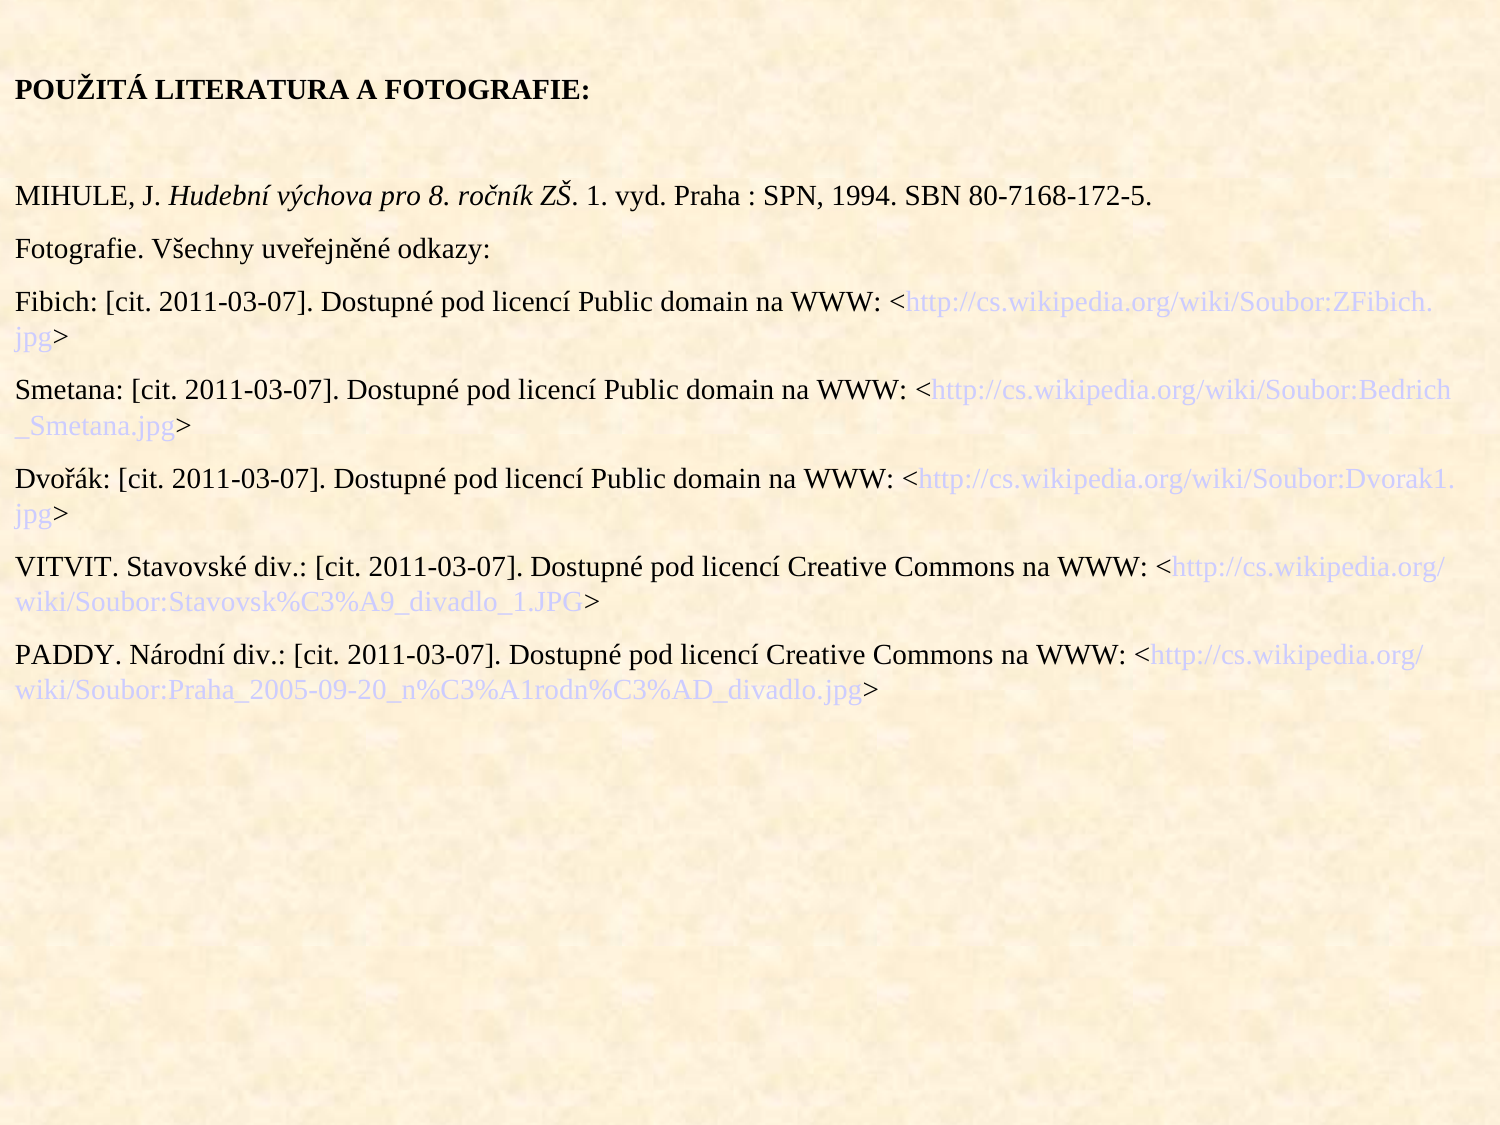

POUŽITÁ LITERATURA A FOTOGRAFIE:
MIHULE, J. Hudební výchova pro 8. ročník ZŠ. 1. vyd. Praha : SPN, 1994. SBN 80-7168-172-5.
Fotografie. Všechny uveřejněné odkazy:
Fibich: [cit. 2011-03-07]. Dostupné pod licencí Public domain na WWW: <http://cs.wikipedia.org/wiki/Soubor:ZFibich.jpg>
Smetana: [cit. 2011-03-07]. Dostupné pod licencí Public domain na WWW: <http://cs.wikipedia.org/wiki/Soubor:Bedrich_Smetana.jpg>
Dvořák: [cit. 2011-03-07]. Dostupné pod licencí Public domain na WWW: <http://cs.wikipedia.org/wiki/Soubor:Dvorak1.jpg>
VITVIT. Stavovské div.: [cit. 2011-03-07]. Dostupné pod licencí Creative Commons na WWW: <http://cs.wikipedia.org/wiki/Soubor:Stavovsk%C3%A9_divadlo_1.JPG>
PADDY. Národní div.: [cit. 2011-03-07]. Dostupné pod licencí Creative Commons na WWW: <http://cs.wikipedia.org/wiki/Soubor:Praha_2005-09-20_n%C3%A1rodn%C3%AD_divadlo.jpg>